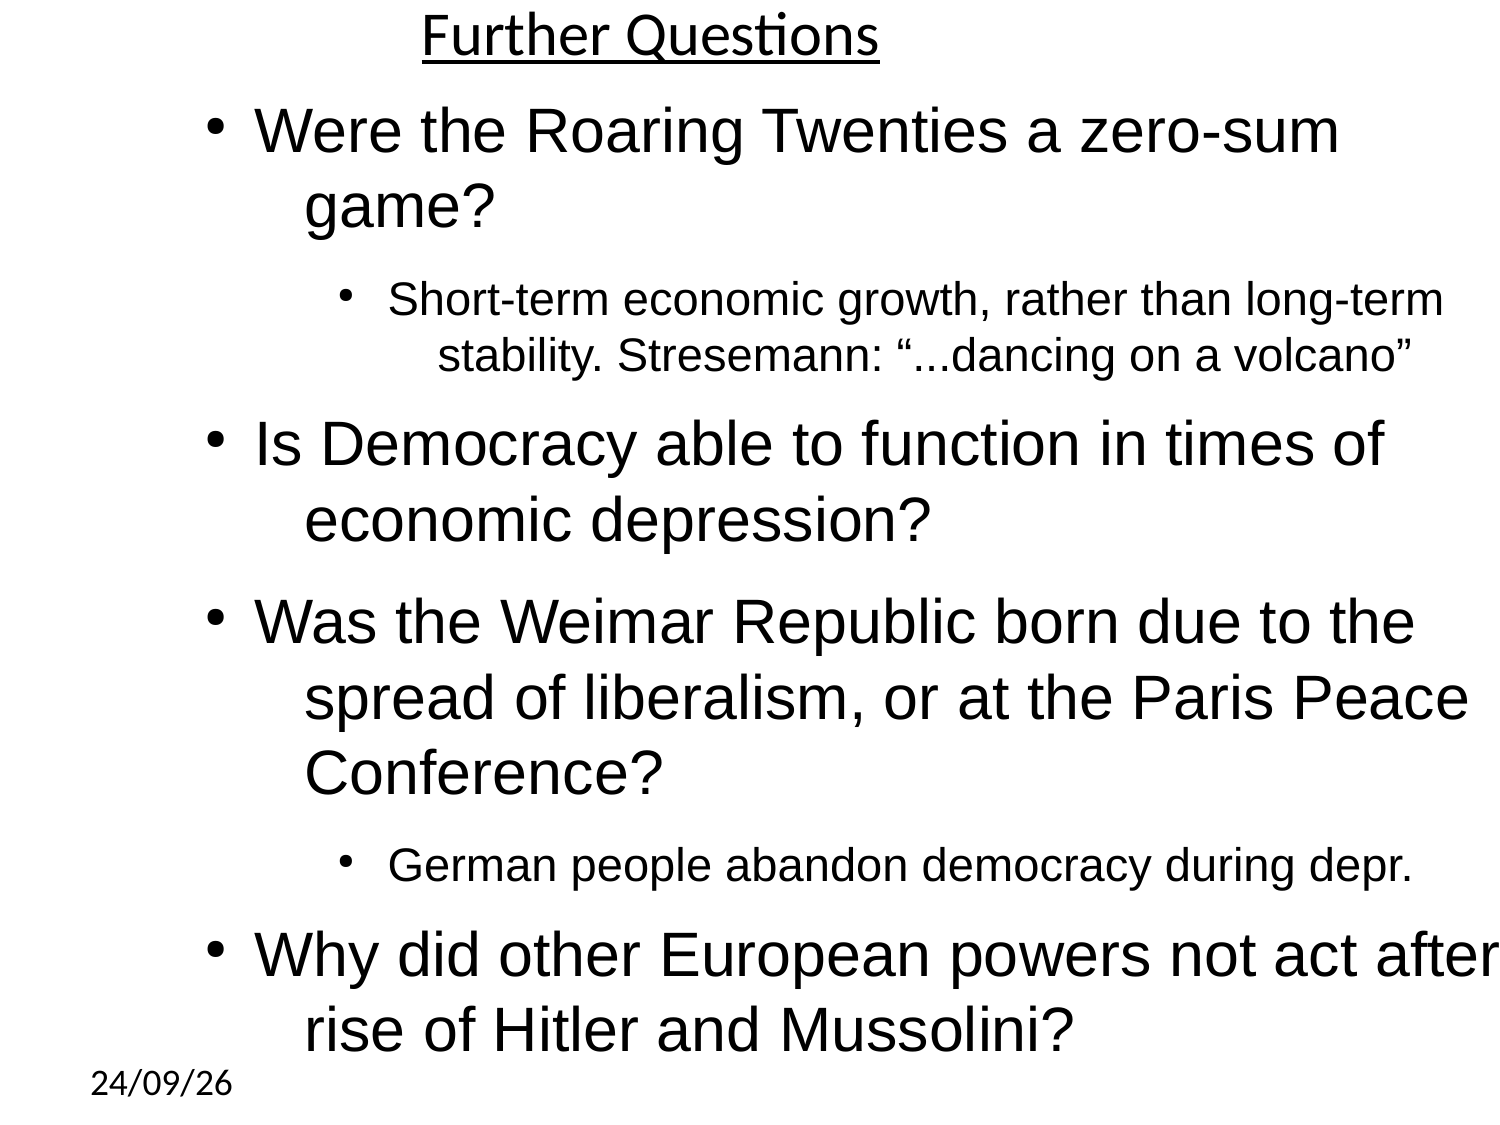

# Further Questions
Were the Roaring Twenties a zero-sum game?
Short-term economic growth, rather than long-term stability. Stresemann: “...dancing on a volcano”
Is Democracy able to function in times of economic depression?
Was the Weimar Republic born due to the spread of liberalism, or at the Paris Peace Conference?
German people abandon democracy during depr.
Why did other European powers not act after rise of Hitler and Mussolini?